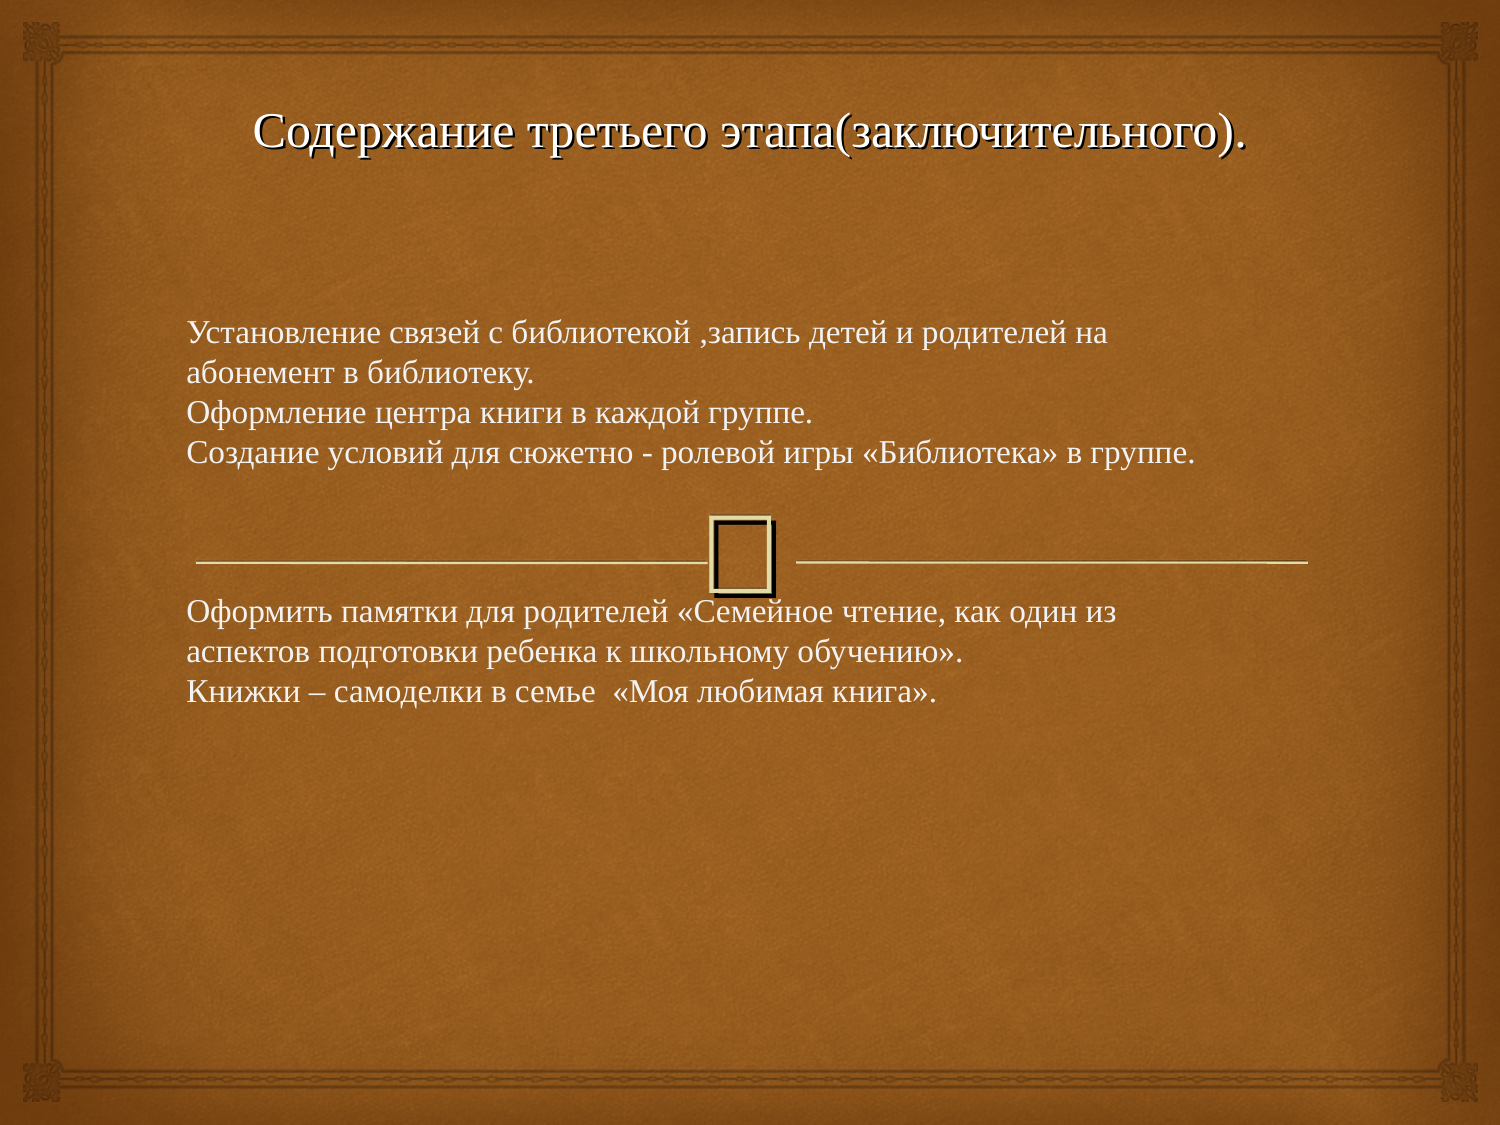

# Содержание третьего этапа(заключительного).
Установление связей с библиотекой ,запись детей и родителей на абонемент в библиотеку.
Оформление центра книги в каждой группе.
Создание условий для сюжетно - ролевой игры «Библиотека» в группе.
Оформить памятки для родителей «Семейное чтение, как один из аспектов подготовки ребенка к школьному обучению».
Книжки – самоделки в семье «Моя любимая книга».